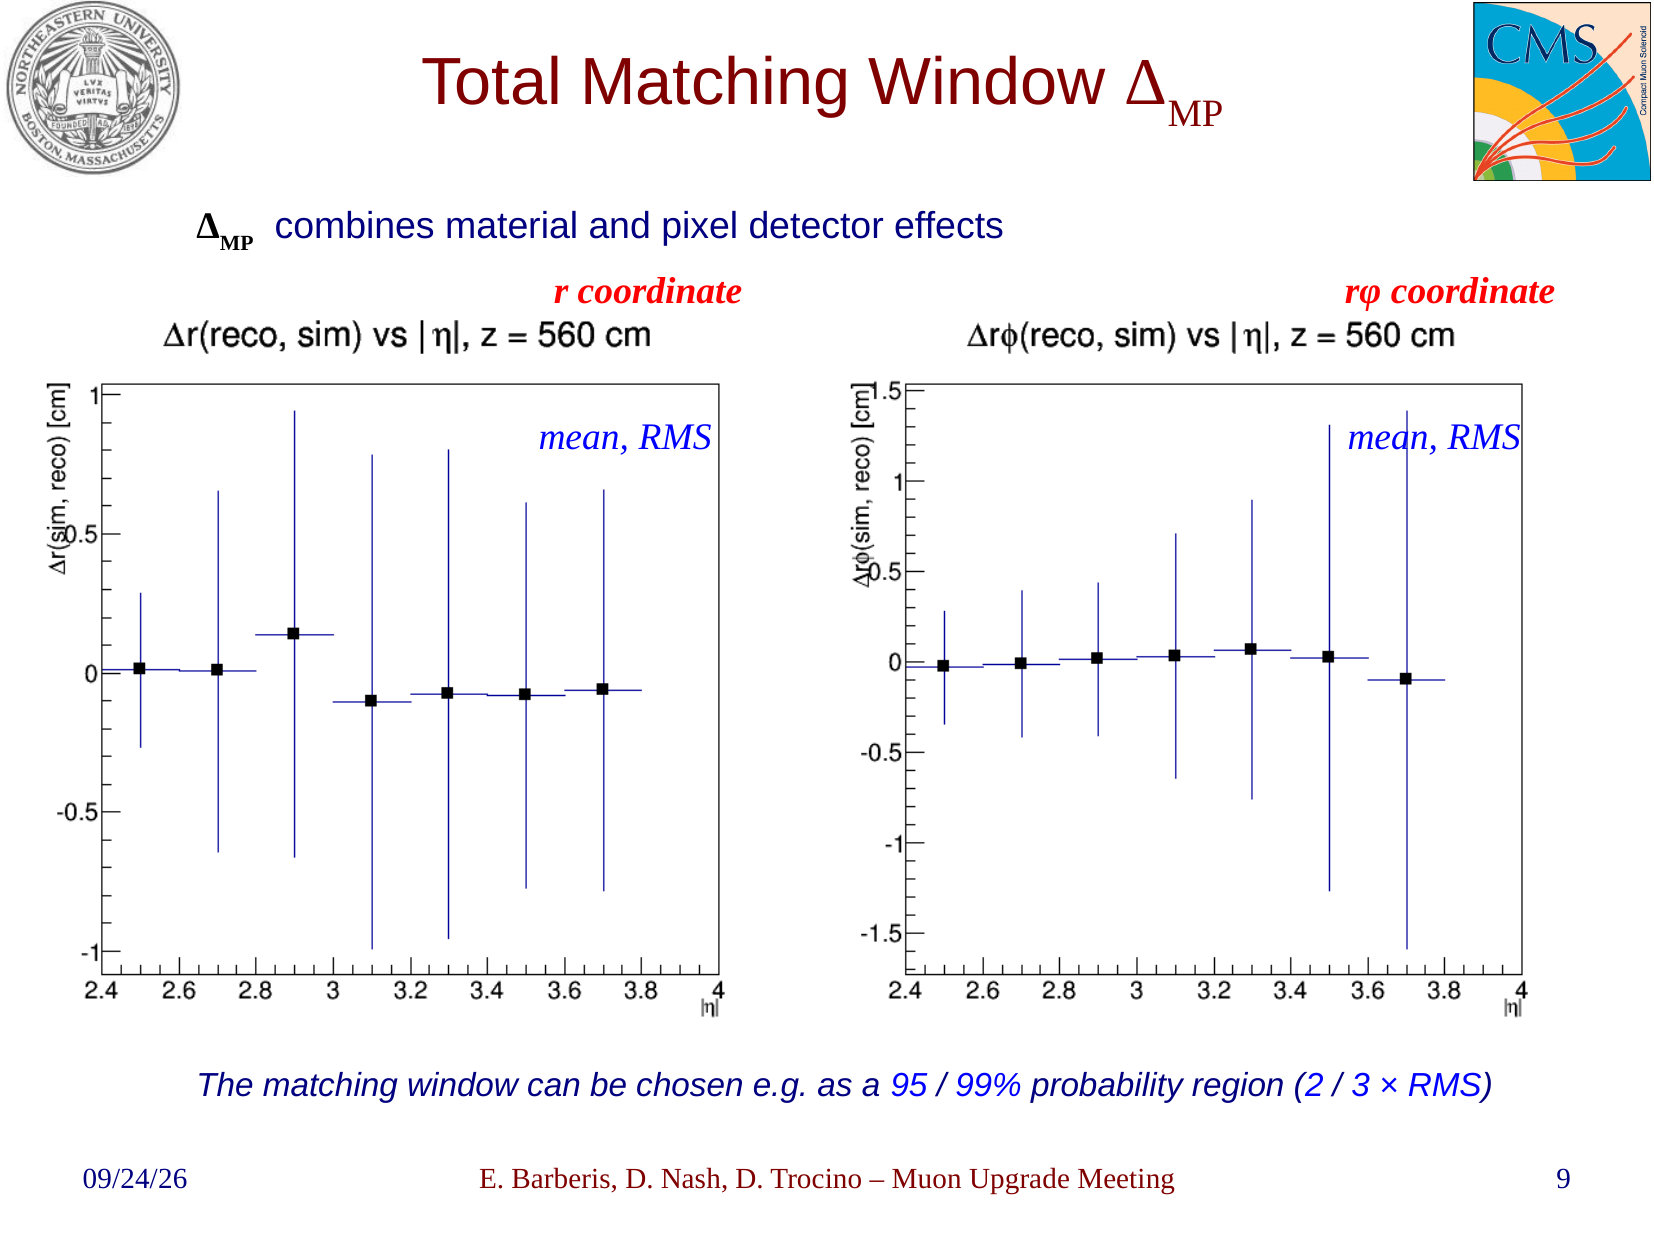

# Total Matching Window ΔMP
ΔMP combines material and pixel detector effects
rφ coordinate
r coordinate
mean, RMS
mean, RMS
The matching window can be chosen e.g. as a 95 / 99% probability region (2 / 3 × RMS)
D. Trocino - Meeting
9